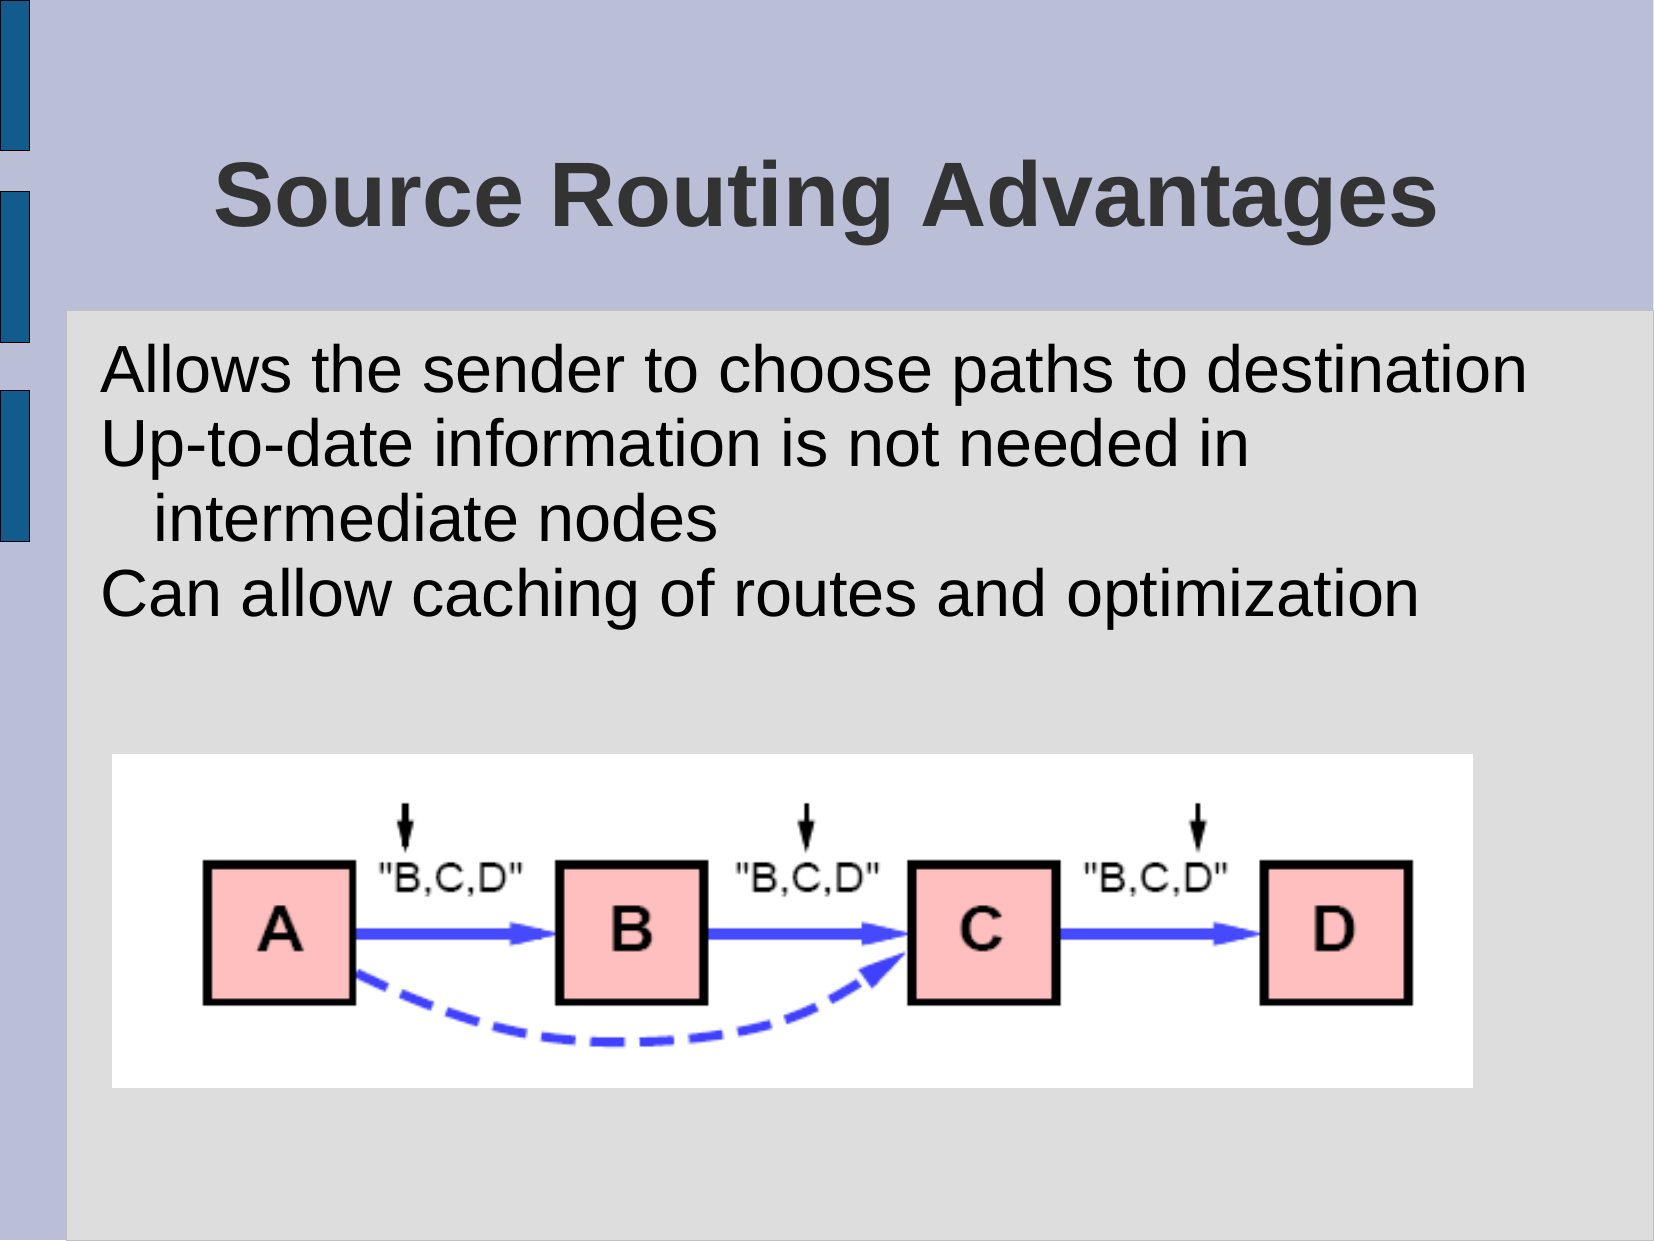

# Source Routing Advantages
Allows the sender to choose paths to destination
Up-to-date information is not needed in intermediate nodes
Can allow caching of routes and optimization